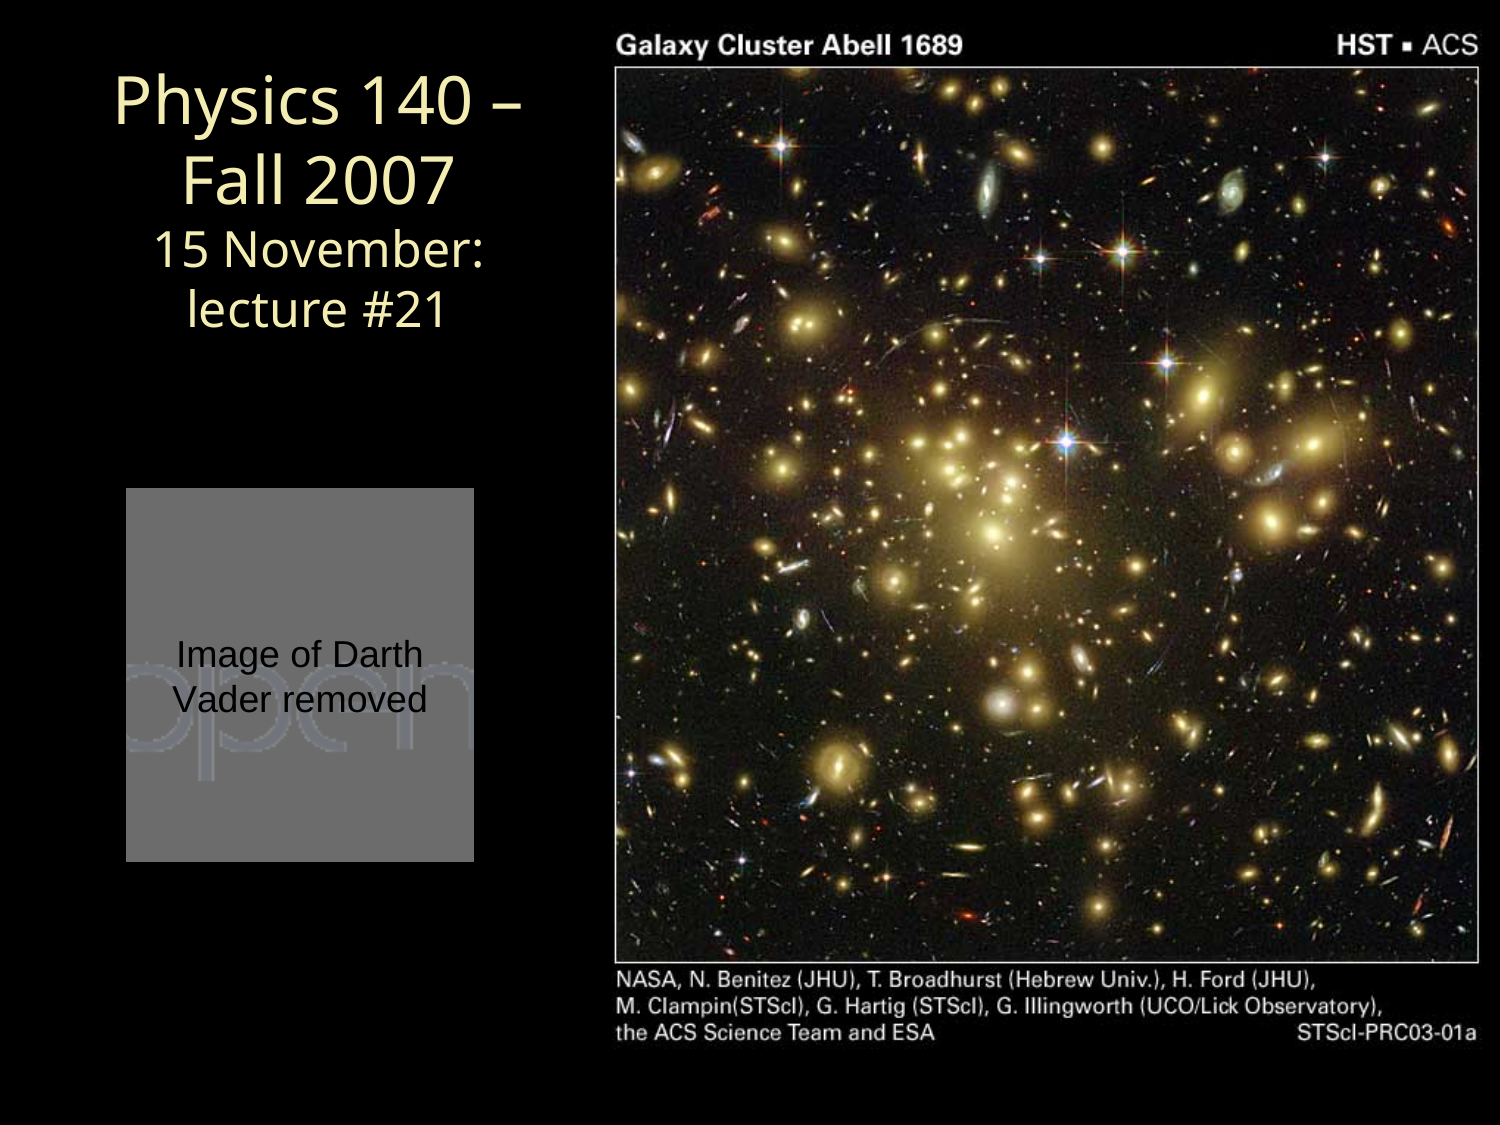

Physics 140 – Fall 2007
15 November: lecture #21
Image of Darth Vader removed